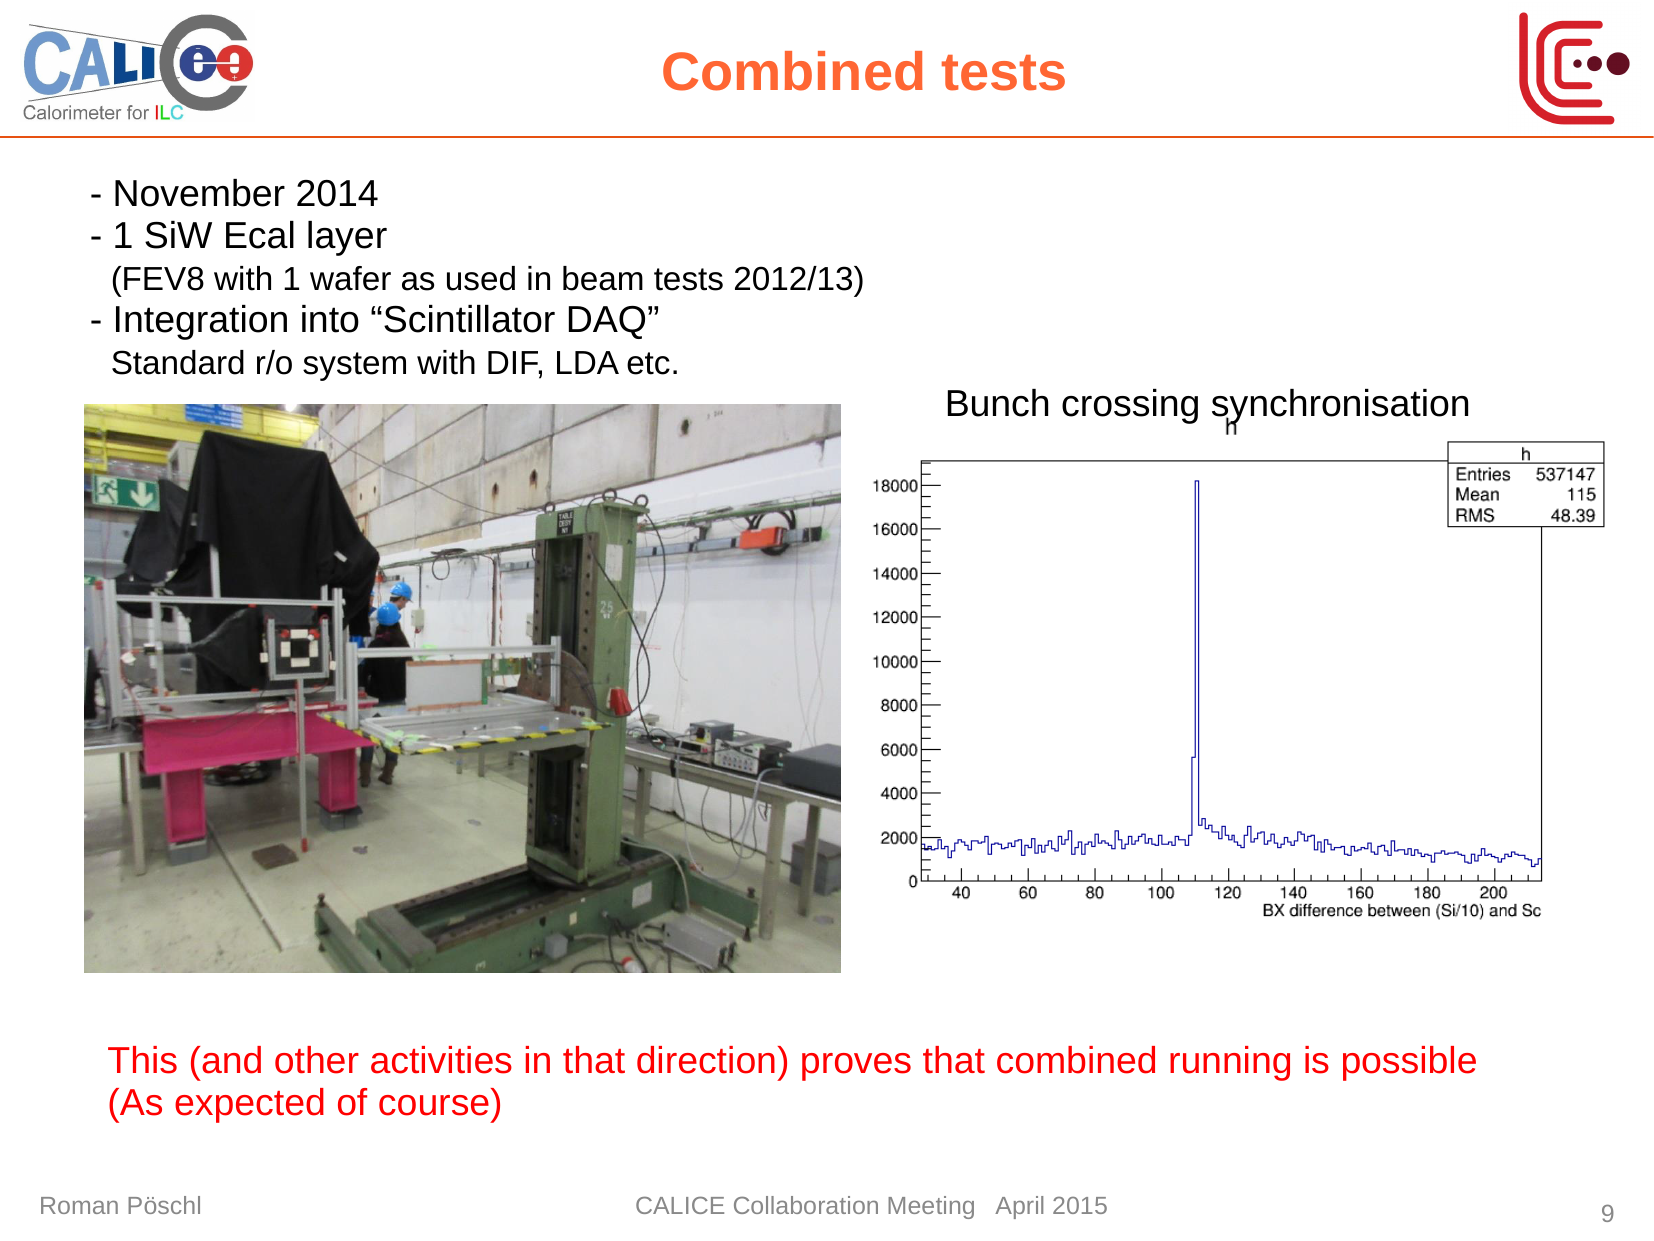

# Combined tests
- November 2014
- 1 SiW Ecal layer
 (FEV8 with 1 wafer as used in beam tests 2012/13)
- Integration into “Scintillator DAQ”
 Standard r/o system with DIF, LDA etc.
Bunch crossing synchronisation
This (and other activities in that direction) proves that combined running is possible
(As expected of course)